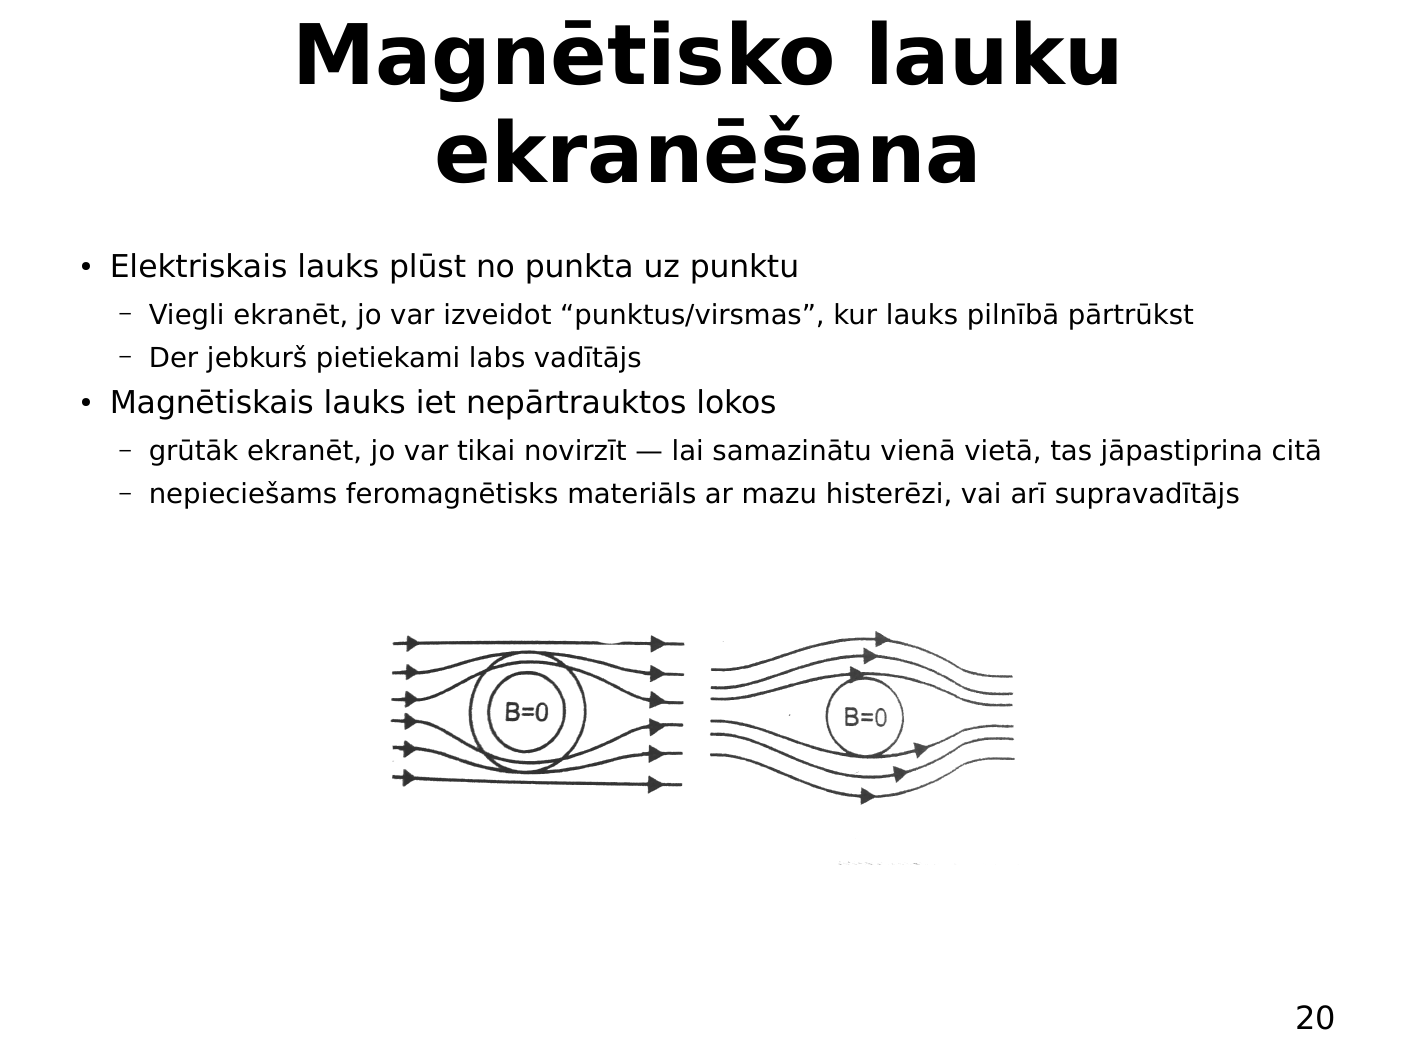

# Magnētisko lauku ekranēšana
Elektriskais lauks plūst no punkta uz punktu
Viegli ekranēt, jo var izveidot “punktus/virsmas”, kur lauks pilnībā pārtrūkst
Der jebkurš pietiekami labs vadītājs
Magnētiskais lauks iet nepārtrauktos lokos
grūtāk ekranēt, jo var tikai novirzīt — lai samazinātu vienā vietā, tas jāpastiprina citā
nepieciešams feromagnētisks materiāls ar mazu histerēzi, vai arī supravadītājs